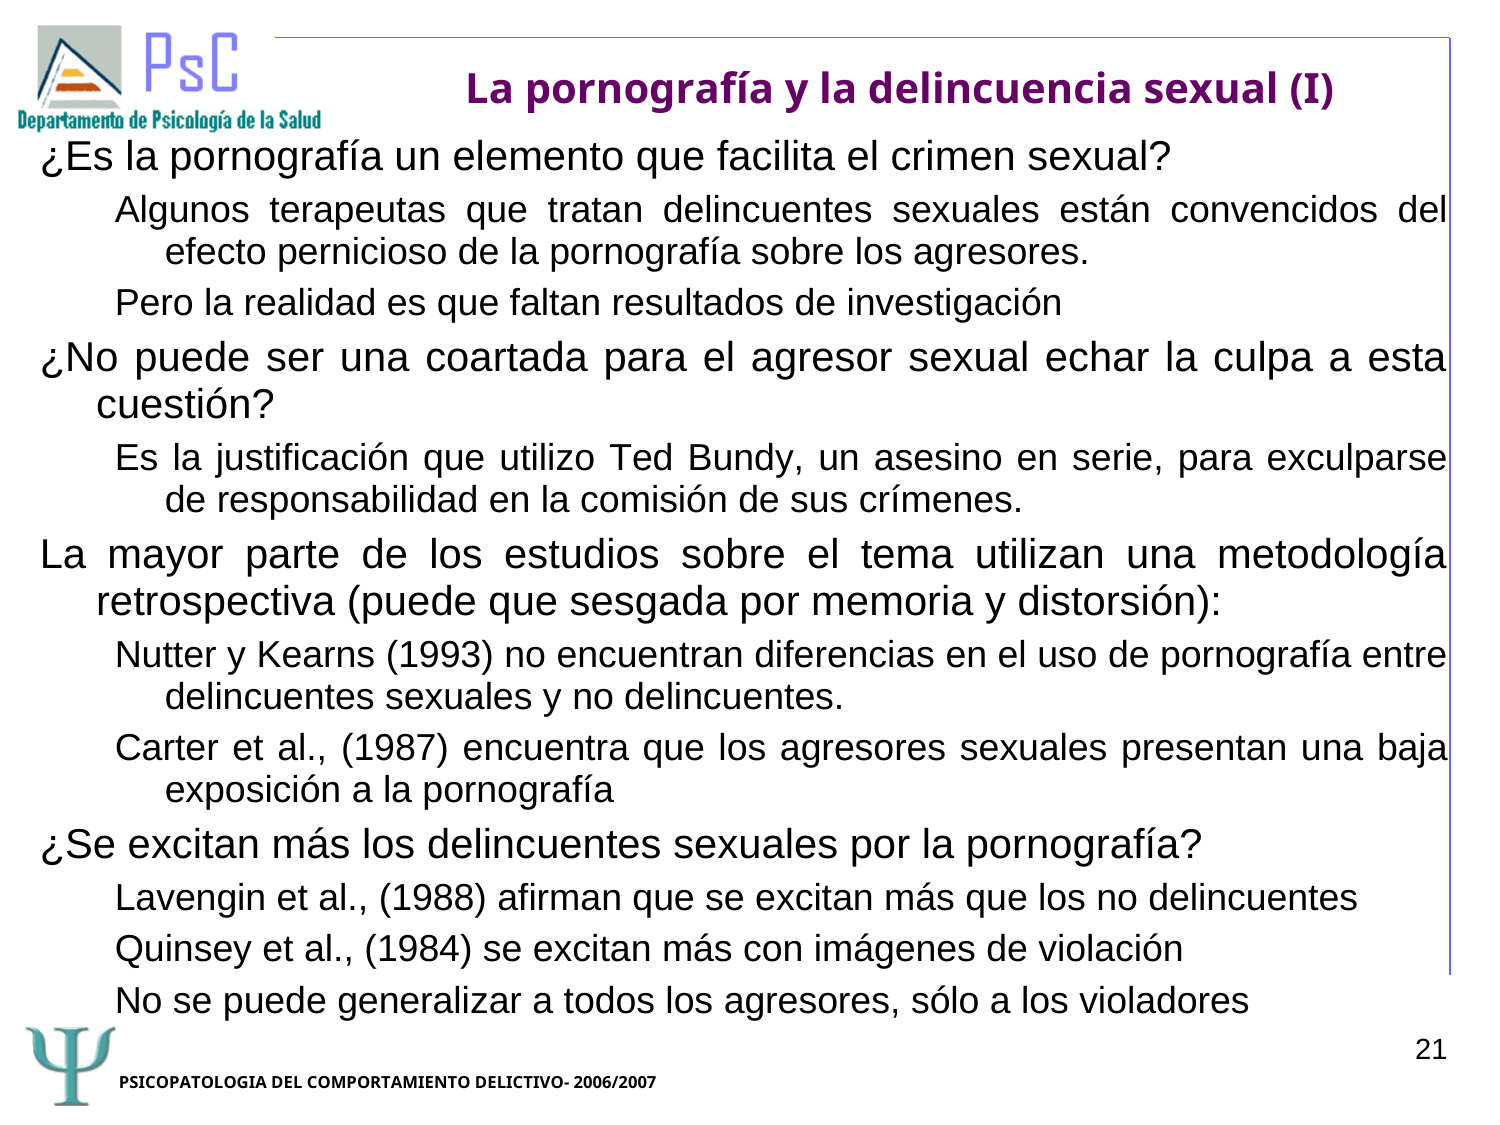

# La pornografía y la delincuencia sexual (I)
¿Es la pornografía un elemento que facilita el crimen sexual?
Algunos terapeutas que tratan delincuentes sexuales están convencidos del efecto pernicioso de la pornografía sobre los agresores.
Pero la realidad es que faltan resultados de investigación
¿No puede ser una coartada para el agresor sexual echar la culpa a esta cuestión?
Es la justificación que utilizo Ted Bundy, un asesino en serie, para exculparse de responsabilidad en la comisión de sus crímenes.
La mayor parte de los estudios sobre el tema utilizan una metodología retrospectiva (puede que sesgada por memoria y distorsión):
Nutter y Kearns (1993) no encuentran diferencias en el uso de pornografía entre delincuentes sexuales y no delincuentes.
Carter et al., (1987) encuentra que los agresores sexuales presentan una baja exposición a la pornografía
¿Se excitan más los delincuentes sexuales por la pornografía?
Lavengin et al., (1988) afirman que se excitan más que los no delincuentes
Quinsey et al., (1984) se excitan más con imágenes de violación
No se puede generalizar a todos los agresores, sólo a los violadores
21